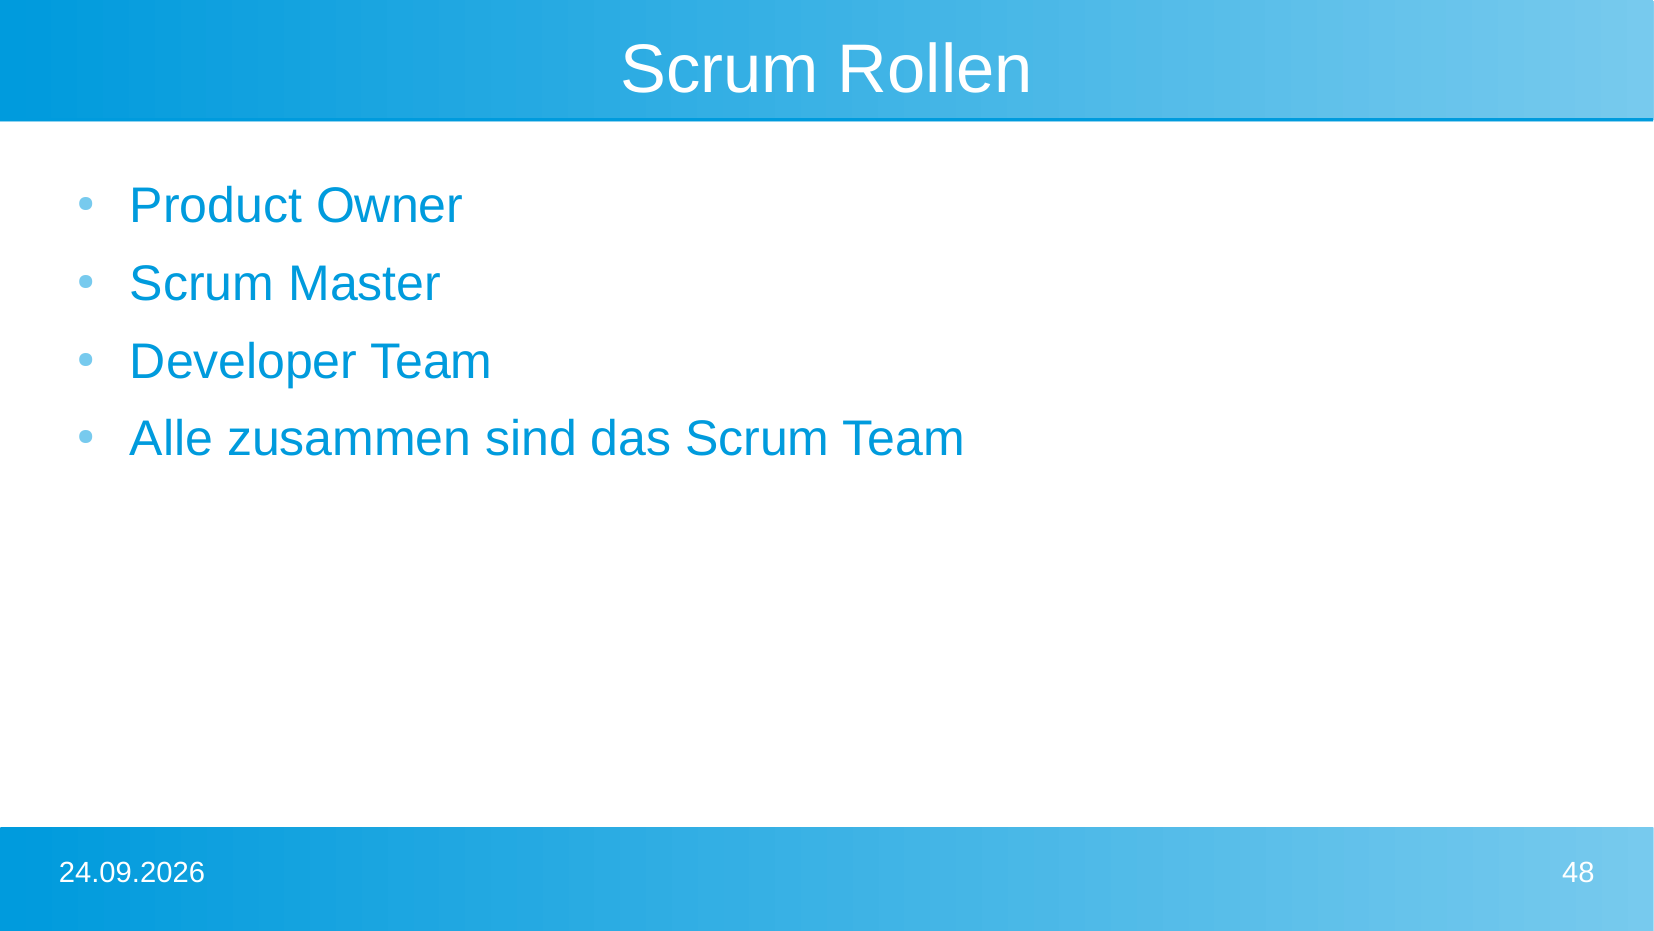

# Scrum Rollen
Product Owner
Scrum Master
Developer Team
Alle zusammen sind das Scrum Team
48